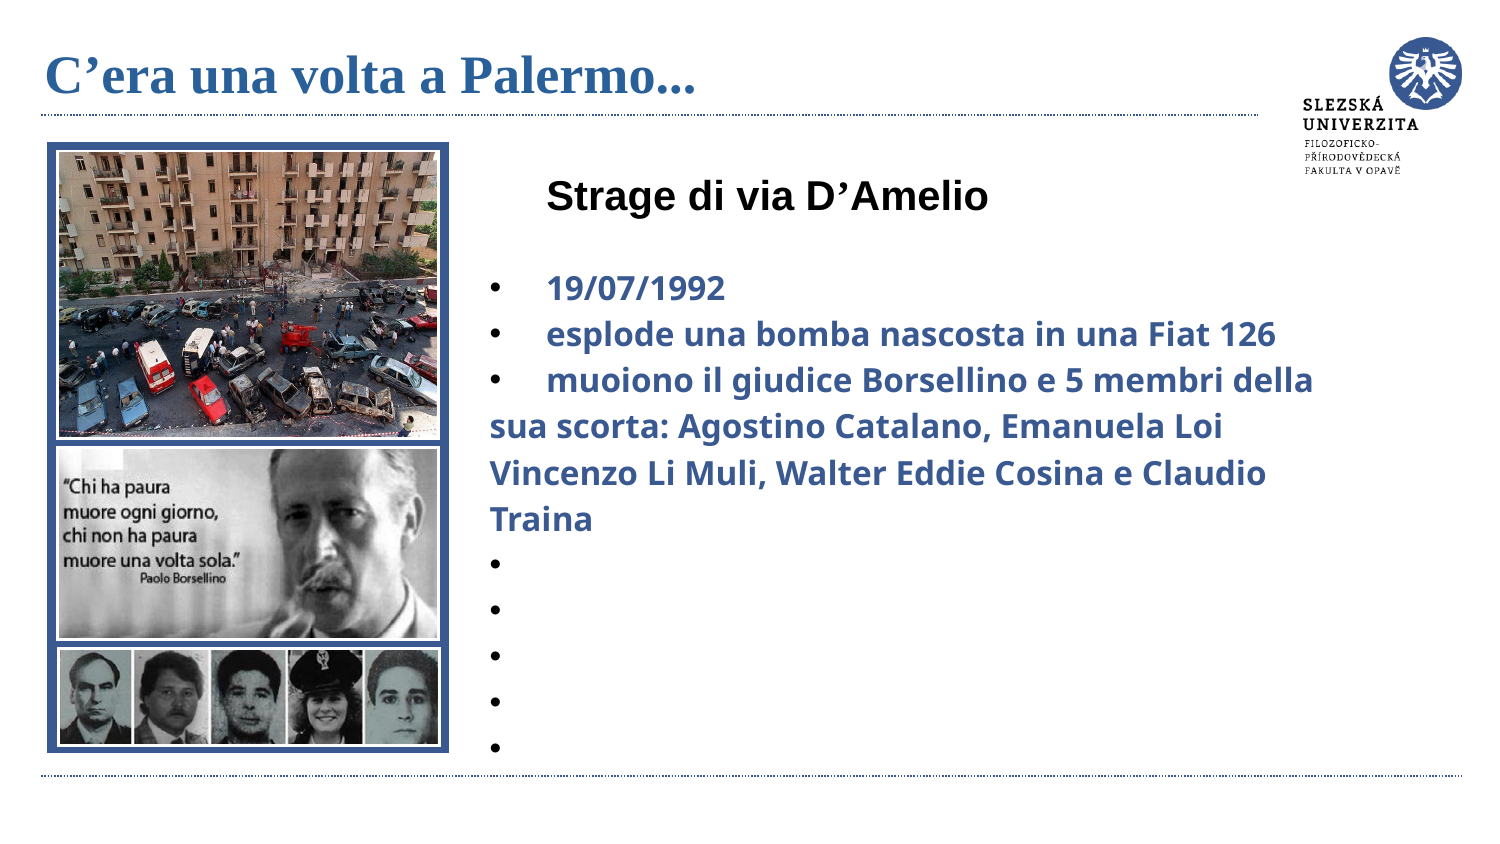

Cʼera una volta a Palermo...
Strage di via DʼAmelio
# 19/07/1992
esplode una bomba nascosta in una Fiat 126
muoiono il giudice Borsellino e 5 membri della
sua scorta: Agostino Catalano, Emanuela Loi
Vincenzo Li Muli, Walter Eddie Cosina e Claudio
Traina